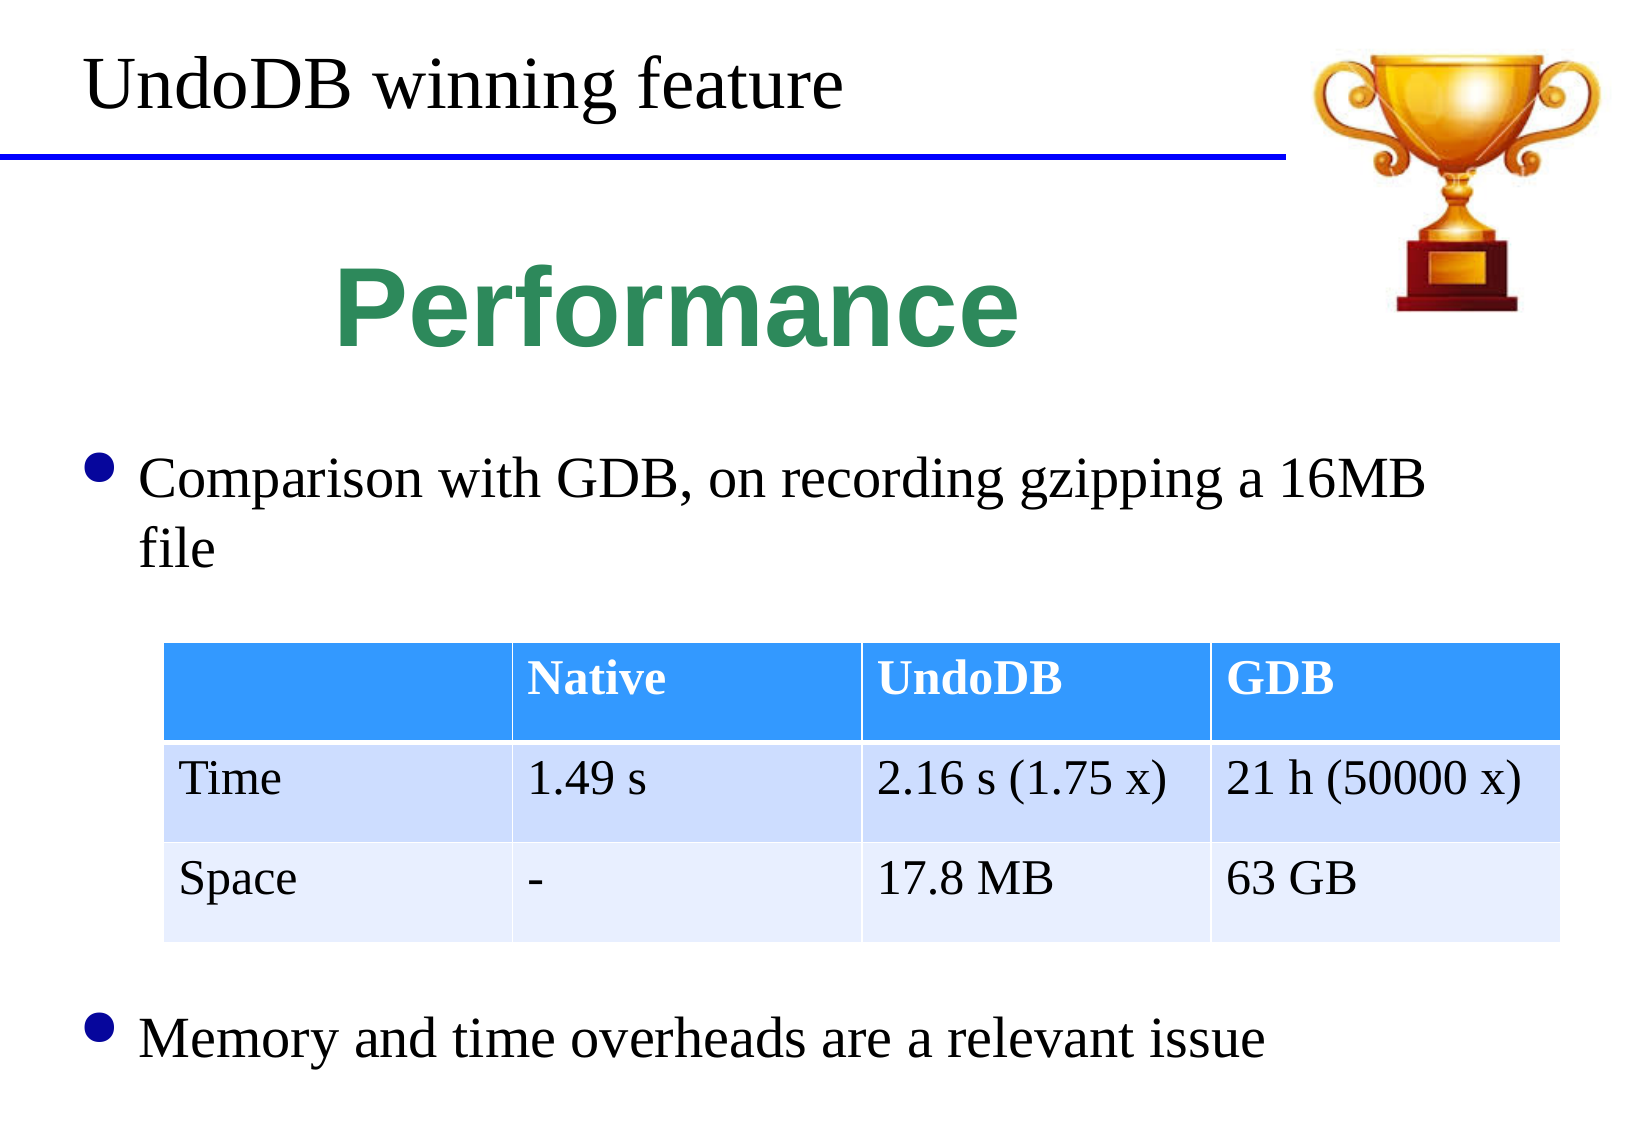

# UndoDB winning feature
Comparison with GDB, on recording gzipping a 16MB file
Memory and time overheads are a relevant issue
Performance
| | Native | UndoDB | GDB |
| --- | --- | --- | --- |
| Time | 1.49 s | 2.16 s (1.75 x) | 21 h (50000 x) |
| Space | - | 17.8 MB | 63 GB |